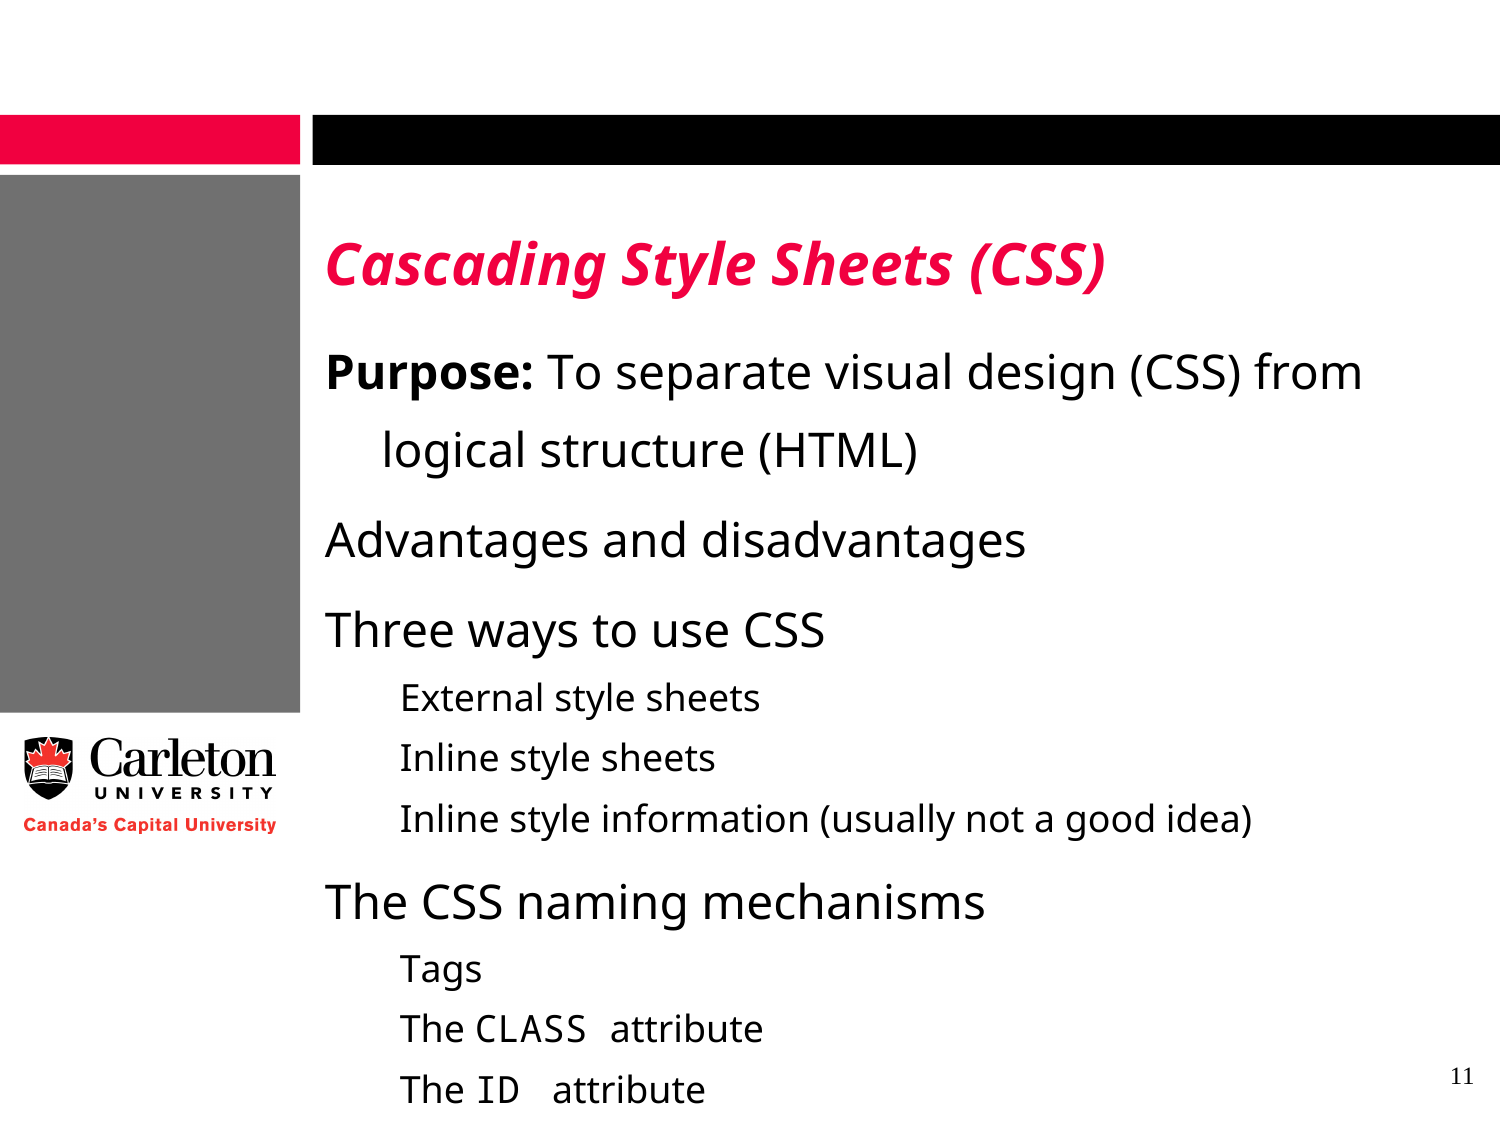

# Cascading Style Sheets (CSS)
Purpose: To separate visual design (CSS) from logical structure (HTML)
Advantages and disadvantages
Three ways to use CSS
External style sheets
Inline style sheets
Inline style information (usually not a good idea)
The CSS naming mechanisms
Tags
The CLASS attribute
The ID attribute
11